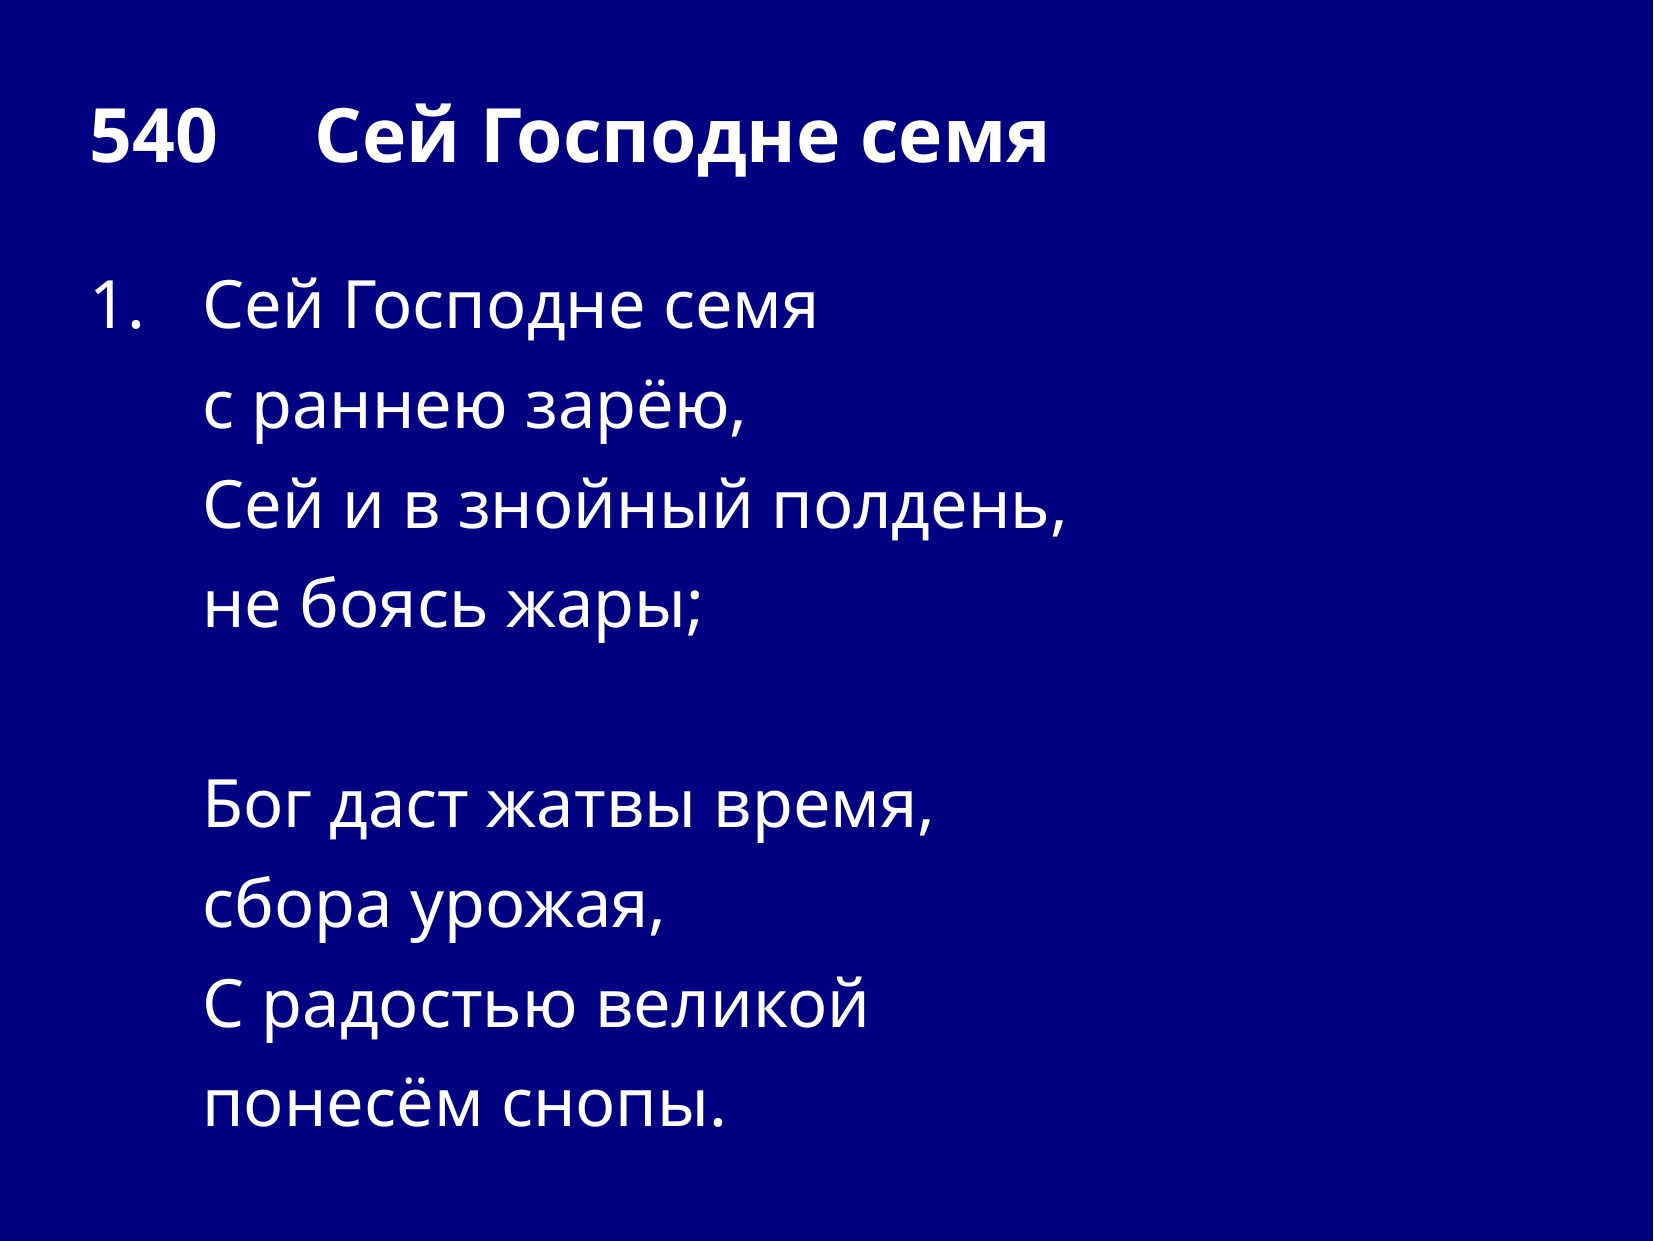

540	Сей Господне семя
1.	Сей Господне семя
	с раннею зарёю,
	Сей и в знойный полдень,
	не боясь жары;
	Бог даст жатвы время,
	сбора урожая,
	С радостью великой
	понесём снопы.